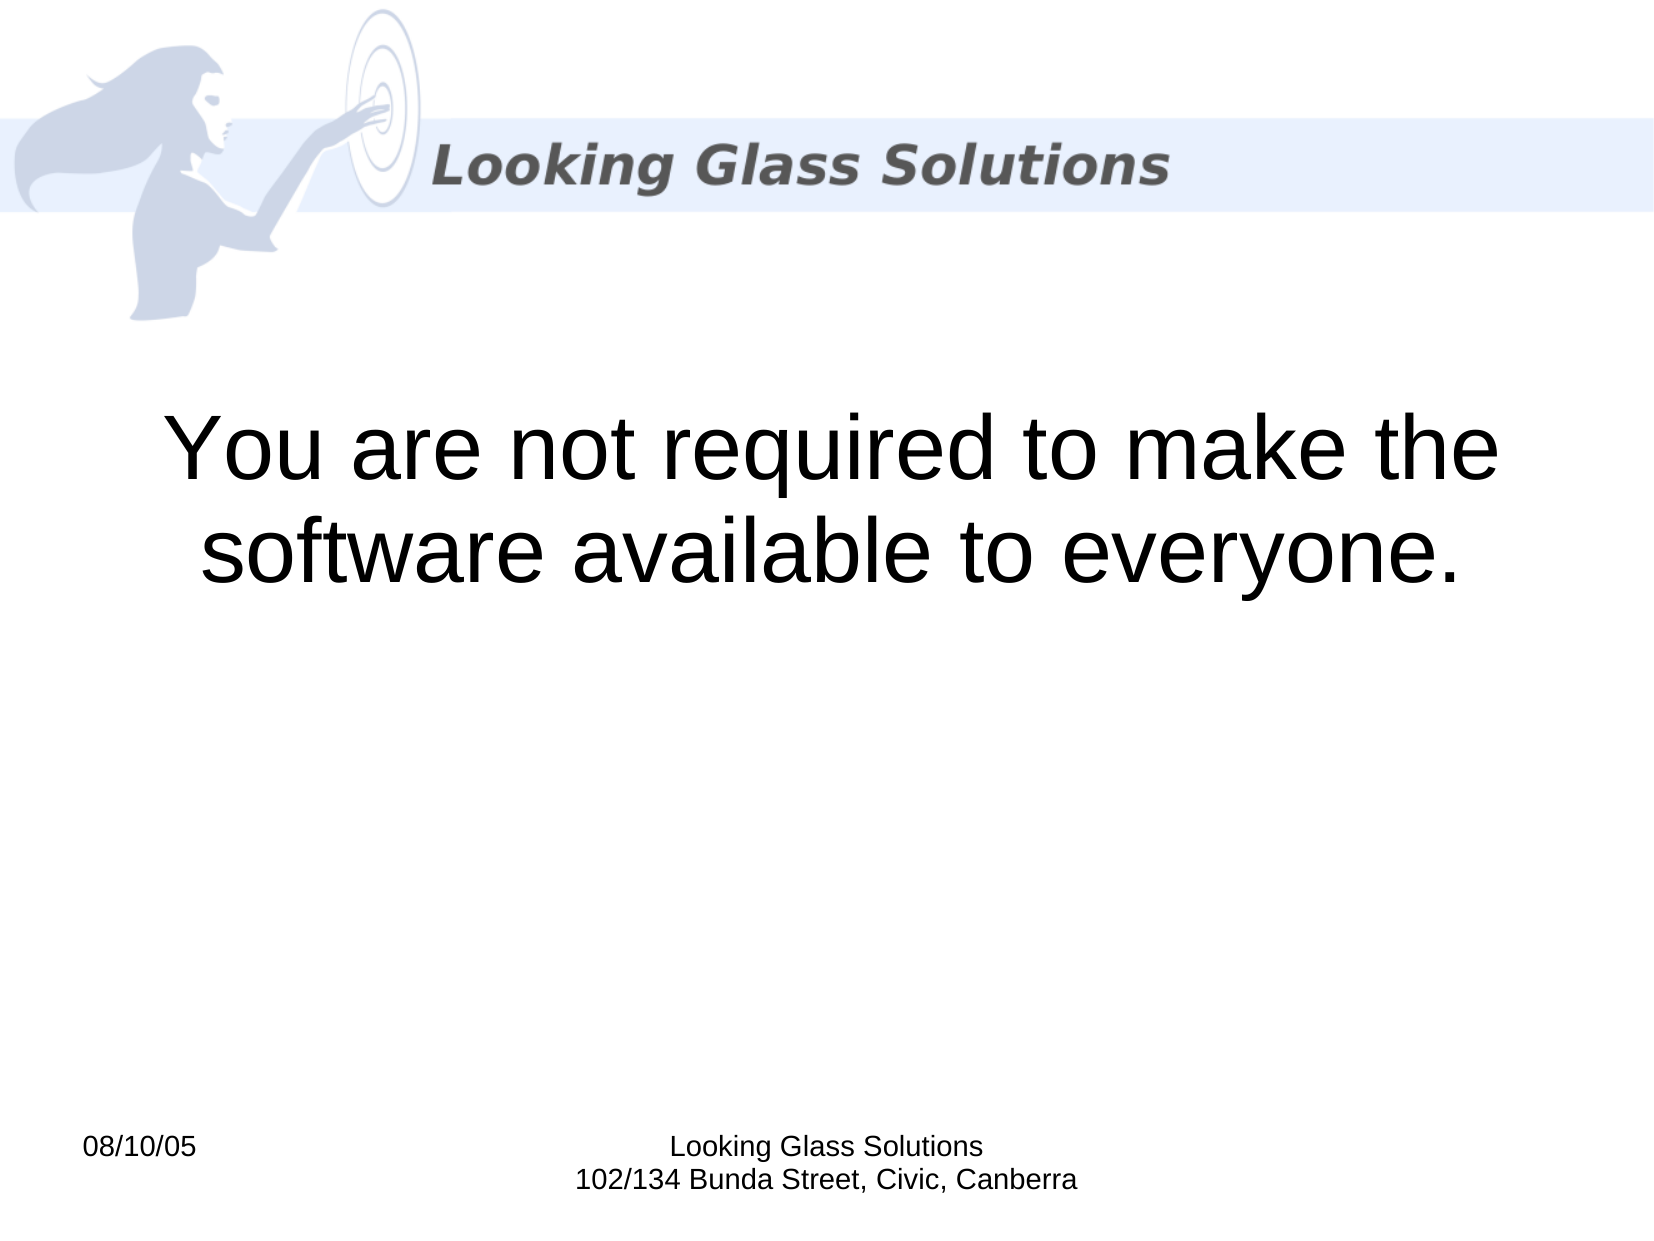

# You are not required to make the software available to everyone.